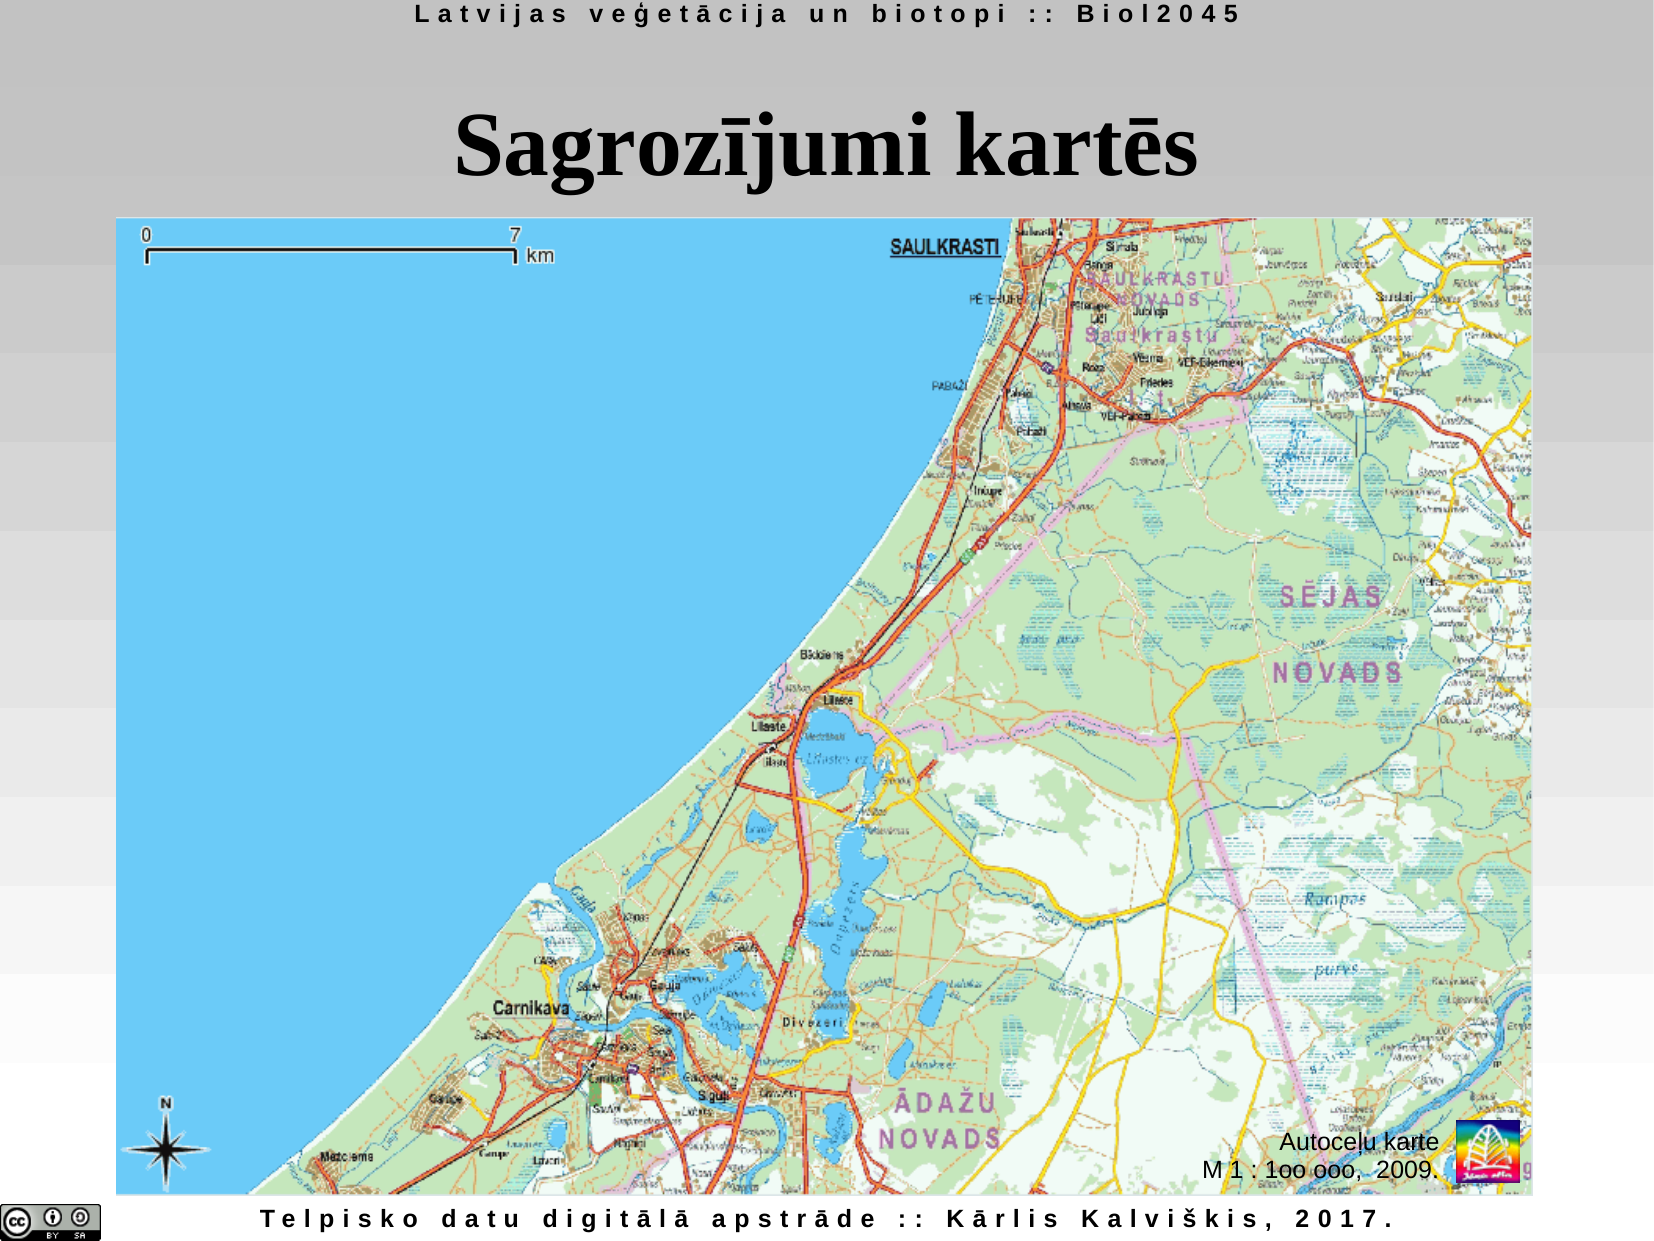

# Sagrozījumi kartēs
Autoceļu karte
M 1 : 1oo ooo, 2009.